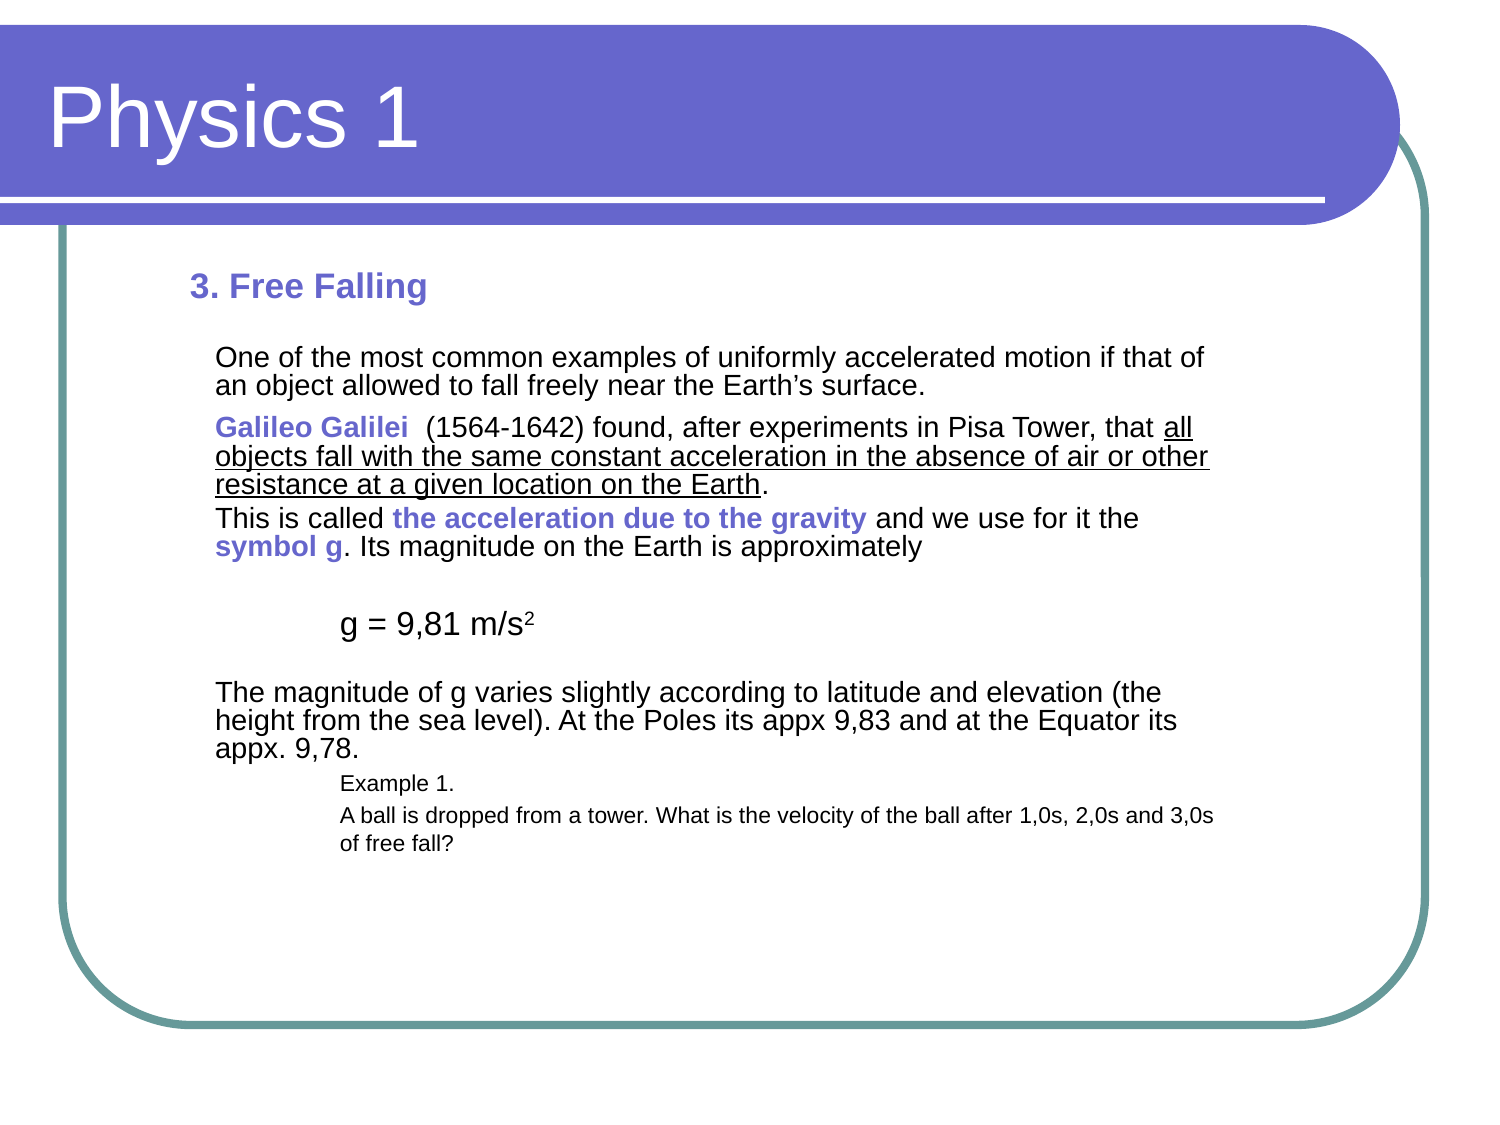

# Physics 1
3. Free Falling
	One of the most common examples of uniformly accelerated motion if that of an object allowed to fall freely near the Earth’s surface.
	Galileo Galilei (1564-1642) found, after experiments in Pisa Tower, that all objects fall with the same constant acceleration in the absence of air or other resistance at a given location on the Earth.
	This is called the acceleration due to the gravity and we use for it the symbol g. Its magnitude on the Earth is approximately
	g = 9,81 m/s2
	The magnitude of g varies slightly according to latitude and elevation (the height from the sea level). At the Poles its appx 9,83 and at the Equator its appx. 9,78.
	Example 1.
	A ball is dropped from a tower. What is the velocity of the ball after 1,0s, 2,0s and 3,0s of free fall?